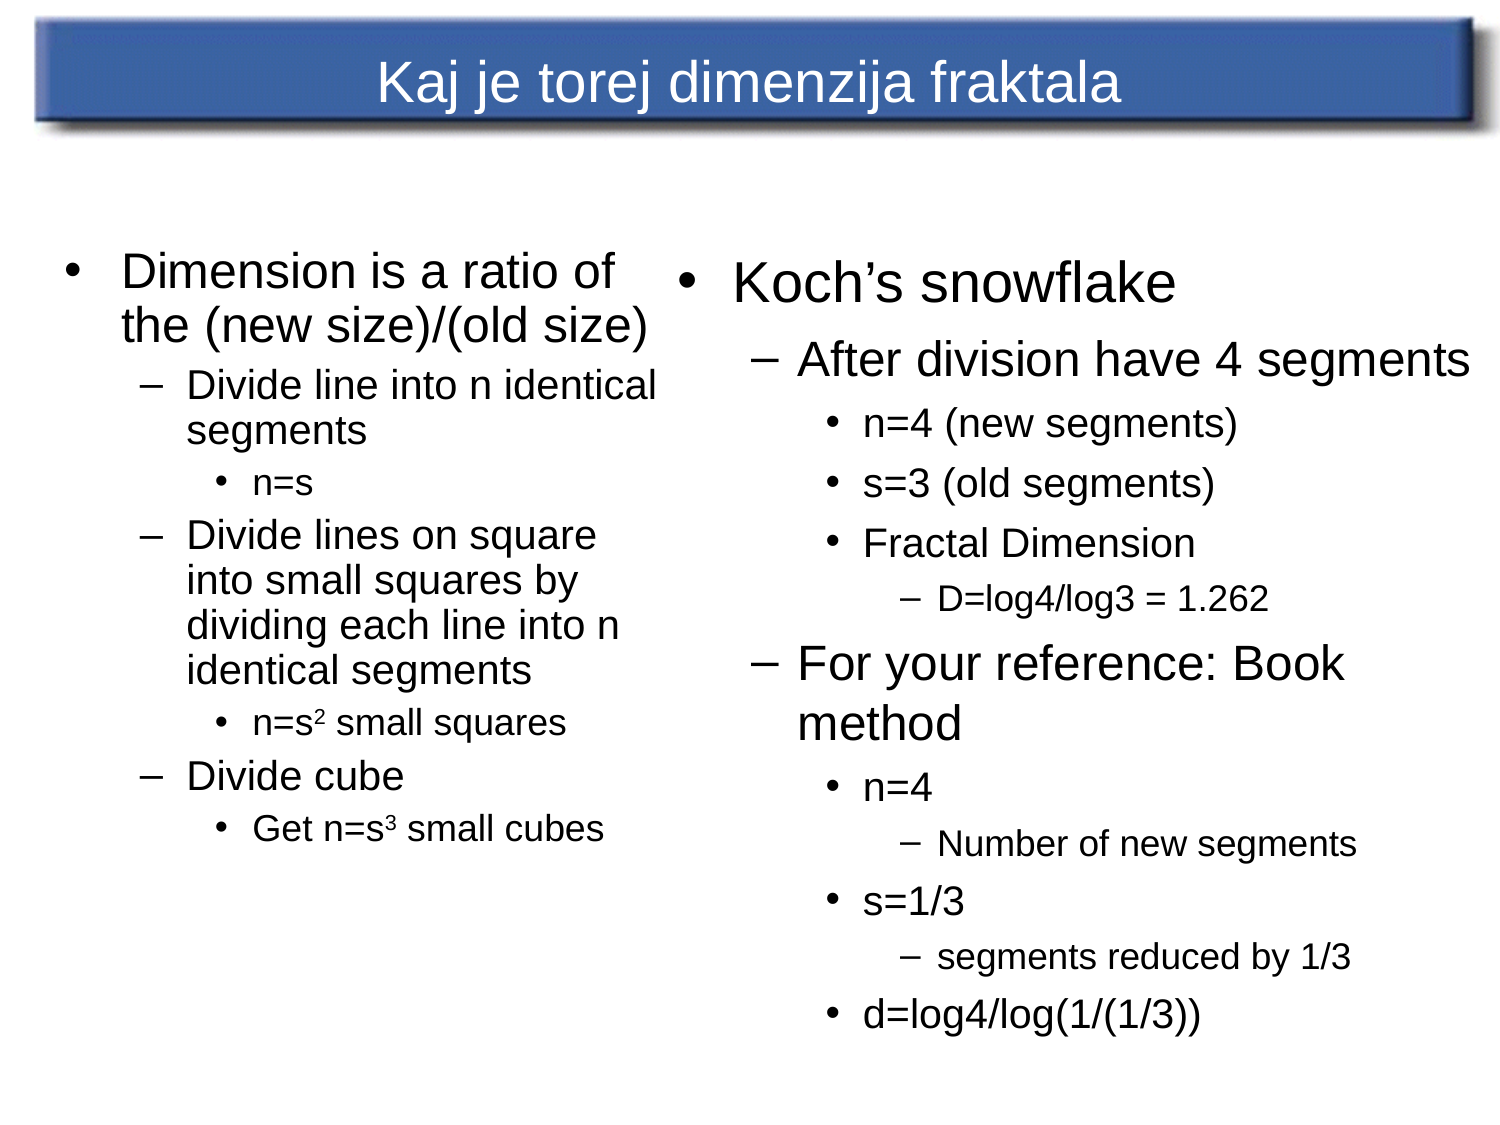

# Kaj je torej dimenzija fraktala
Dimension is a ratio of the (new size)/(old size)
Divide line into n identical segments
n=s
Divide lines on square into small squares by dividing each line into n identical segments
n=s2 small squares
Divide cube
Get n=s3 small cubes
Koch’s snowflake
After division have 4 segments
n=4 (new segments)
s=3 (old segments)
Fractal Dimension
D=log4/log3 = 1.262
For your reference: Book method
n=4
Number of new segments
s=1/3
segments reduced by 1/3
d=log4/log(1/(1/3))